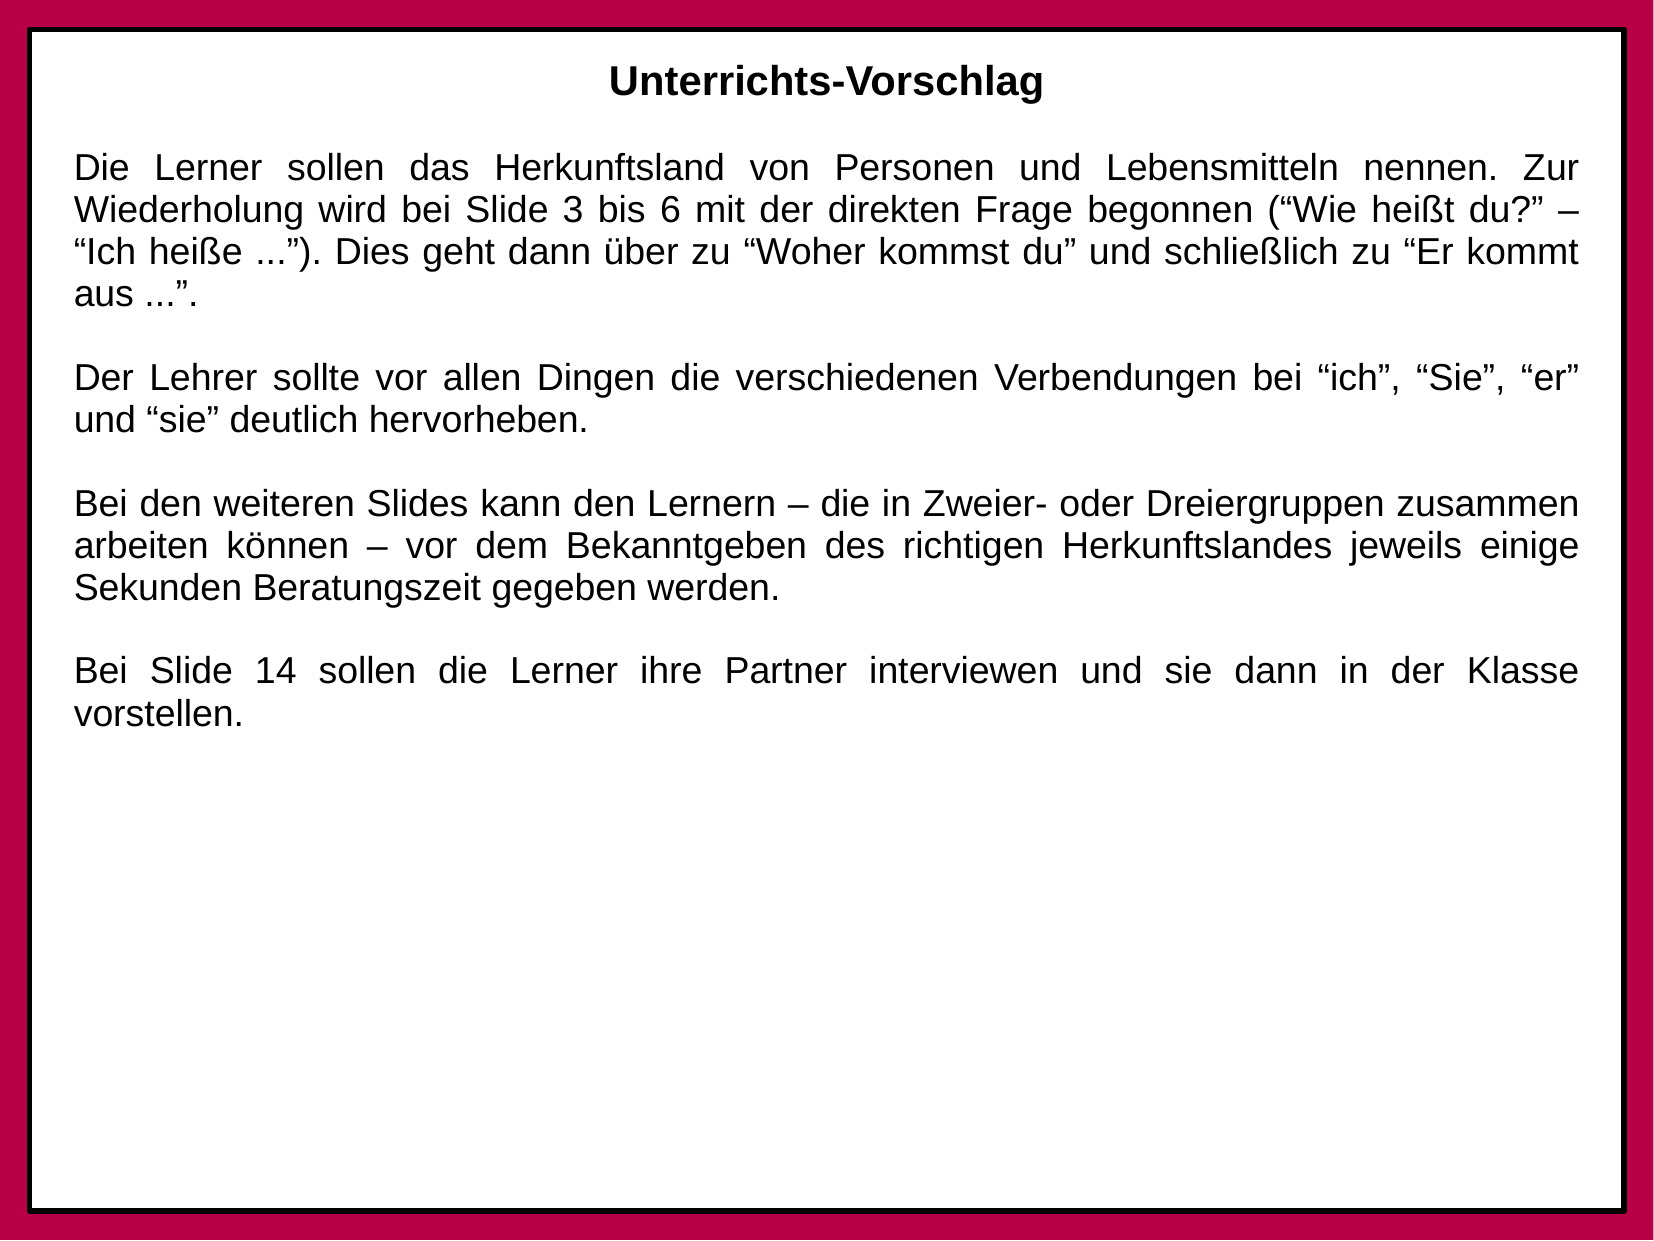

Unterrichts-Vorschlag
Die Lerner sollen das Herkunftsland von Personen und Lebensmitteln nennen. Zur Wiederholung wird bei Slide 3 bis 6 mit der direkten Frage begonnen (“Wie heißt du?” – “Ich heiße ...”). Dies geht dann über zu “Woher kommst du” und schließlich zu “Er kommt aus ...”.
Der Lehrer sollte vor allen Dingen die verschiedenen Verbendungen bei “ich”, “Sie”, “er” und “sie” deutlich hervorheben.
Bei den weiteren Slides kann den Lernern – die in Zweier- oder Dreiergruppen zusammen arbeiten können – vor dem Bekanntgeben des richtigen Herkunftslandes jeweils einige Sekunden Beratungszeit gegeben werden.
Bei Slide 14 sollen die Lerner ihre Partner interviewen und sie dann in der Klasse vorstellen.